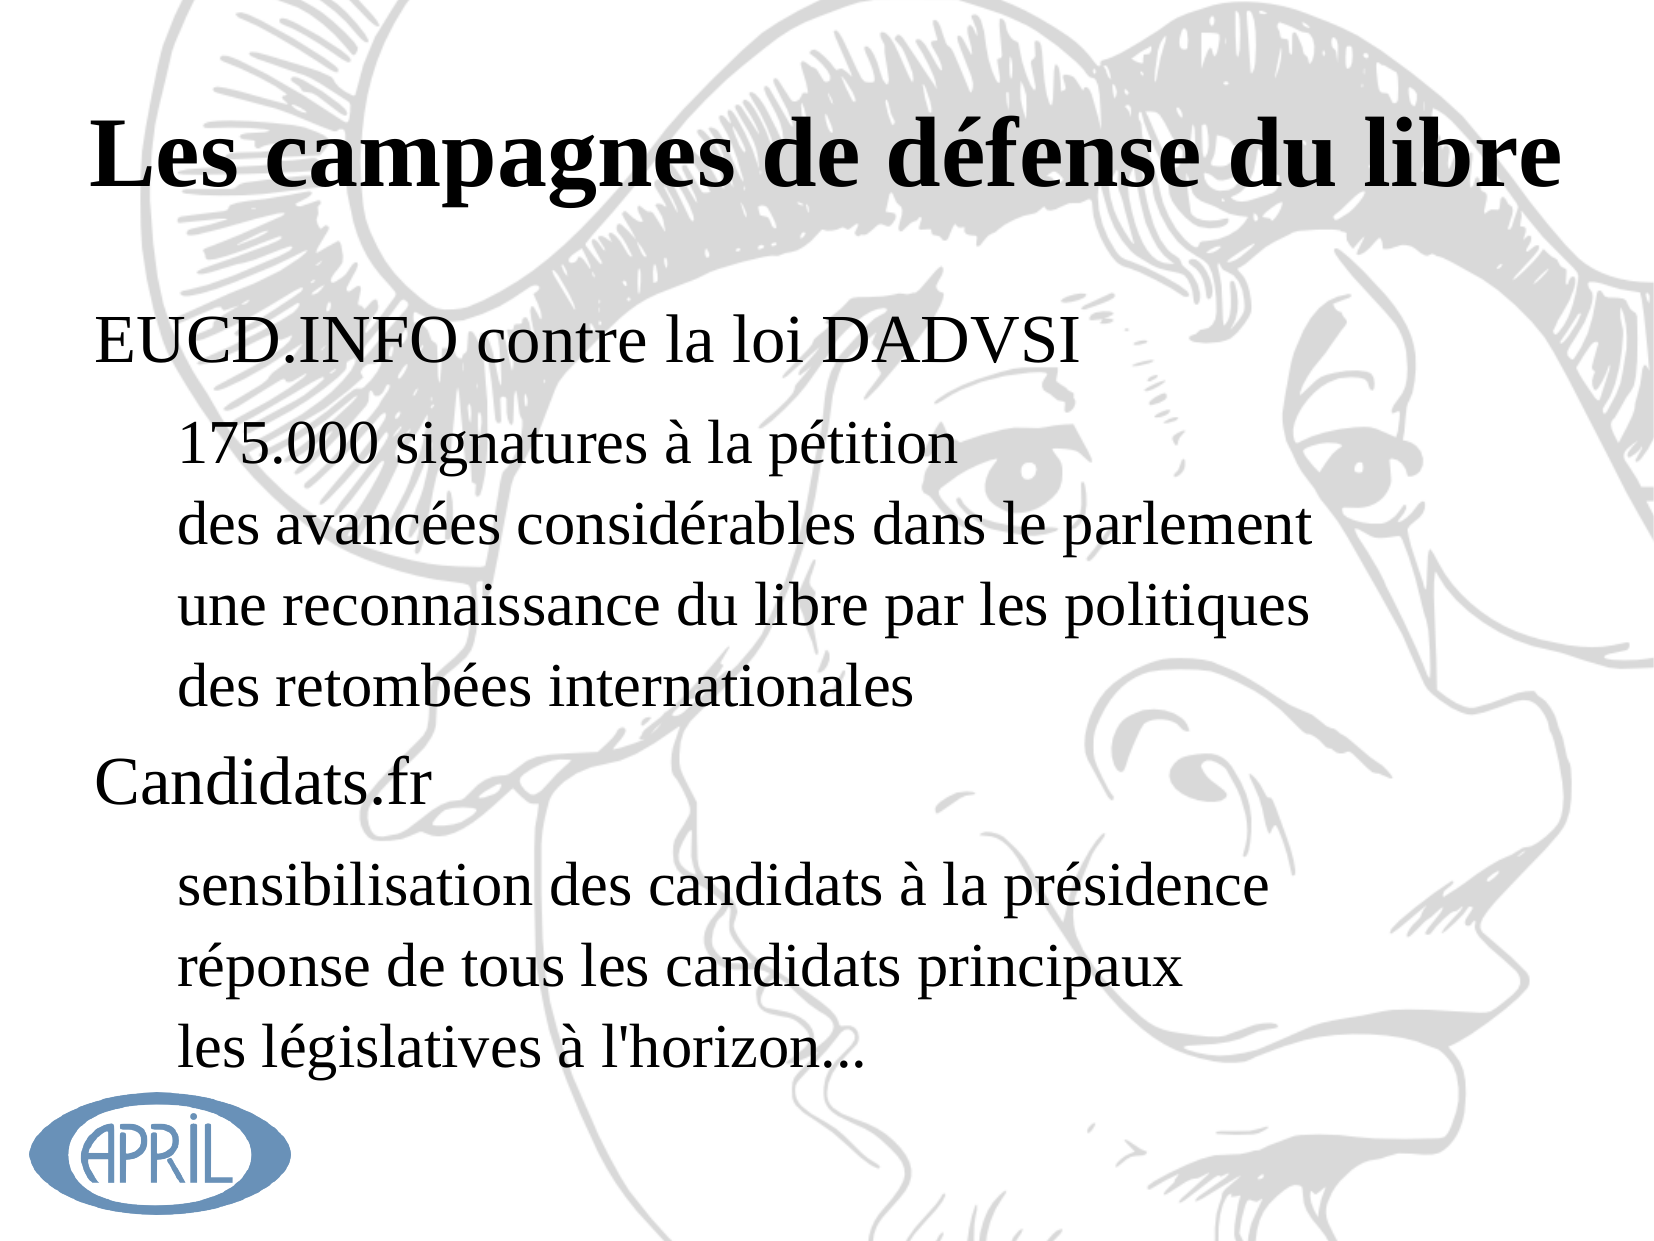

# Les campagnes de défense du libre
EUCD.INFO contre la loi DADVSI
175.000 signatures à la pétition
des avancées considérables dans le parlement
une reconnaissance du libre par les politiques
des retombées internationales
Candidats.fr
sensibilisation des candidats à la présidence
réponse de tous les candidats principaux
les législatives à l'horizon...